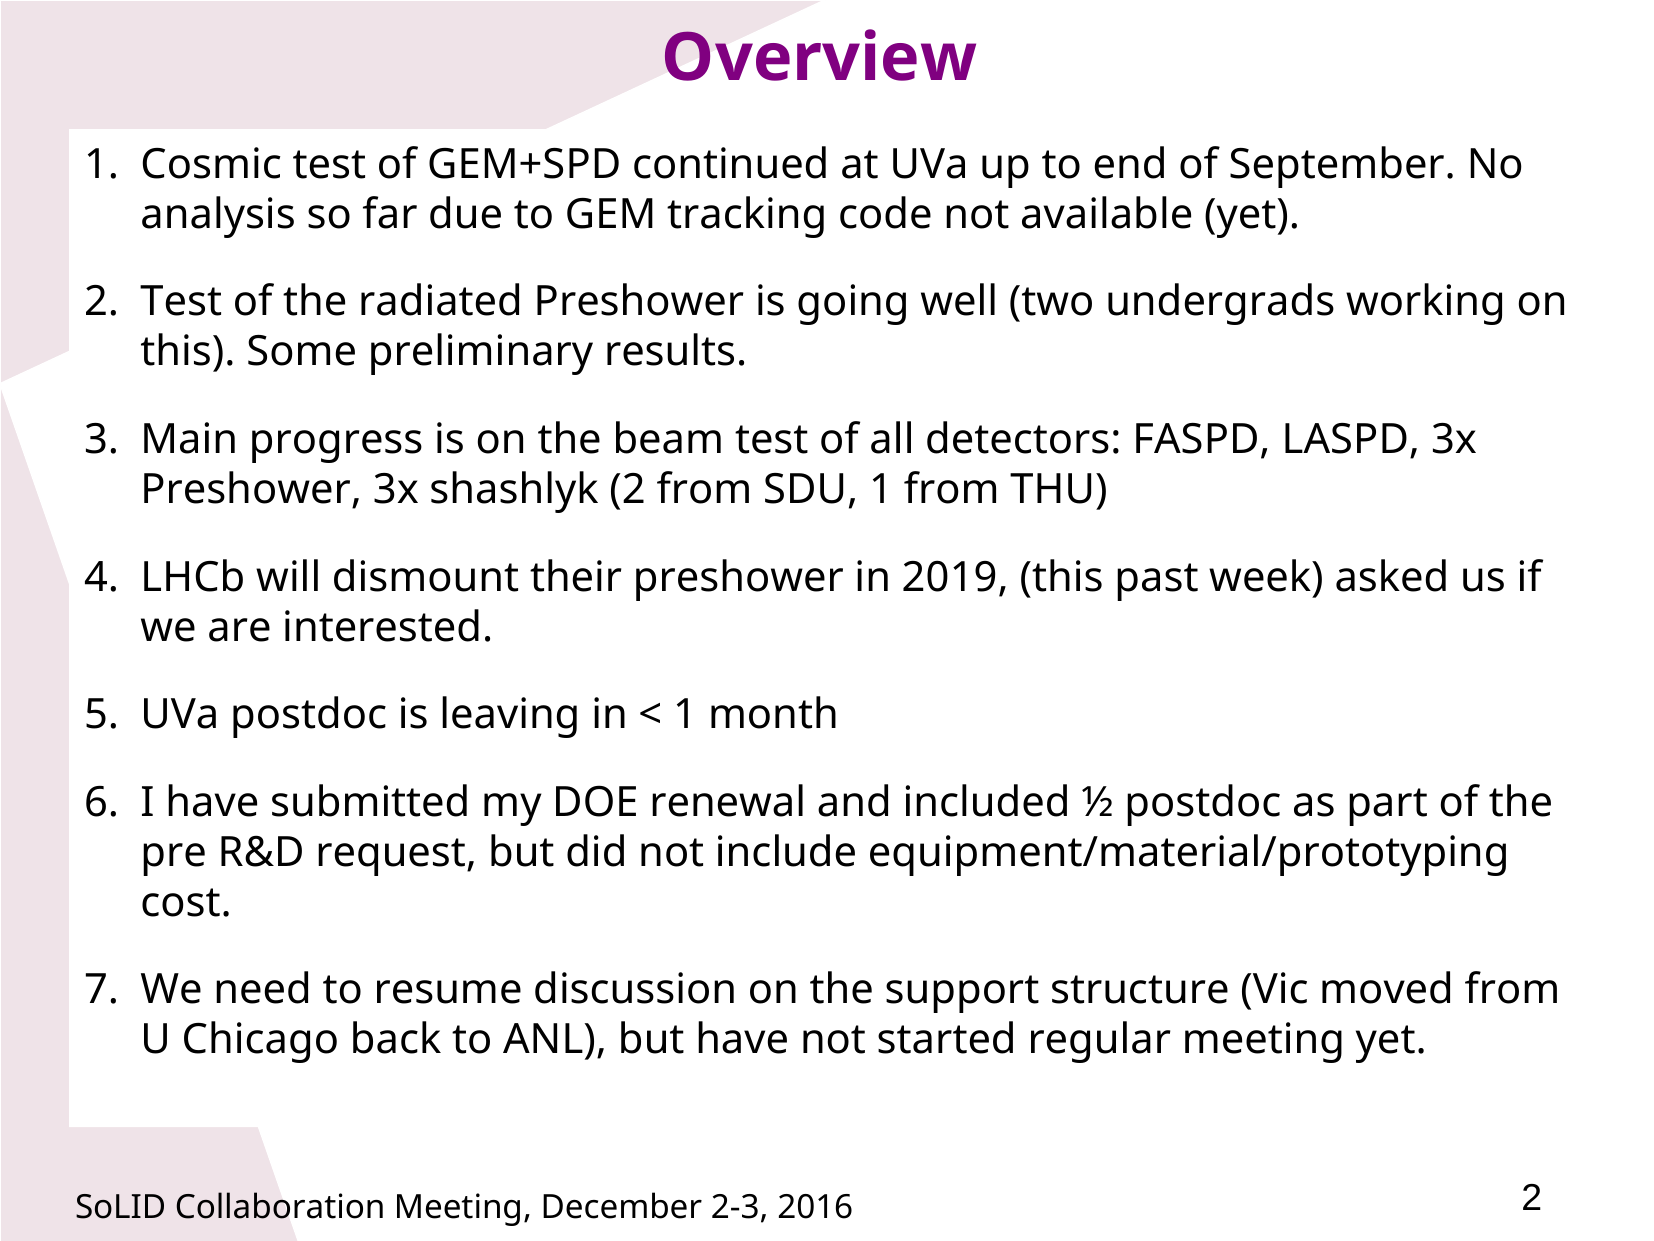

# Overview
Cosmic test of GEM+SPD continued at UVa up to end of September. No analysis so far due to GEM tracking code not available (yet).
Test of the radiated Preshower is going well (two undergrads working on this). Some preliminary results.
Main progress is on the beam test of all detectors: FASPD, LASPD, 3x Preshower, 3x shashlyk (2 from SDU, 1 from THU)
LHCb will dismount their preshower in 2019, (this past week) asked us if we are interested.
UVa postdoc is leaving in < 1 month
I have submitted my DOE renewal and included ½ postdoc as part of the pre R&D request, but did not include equipment/material/prototyping cost.
We need to resume discussion on the support structure (Vic moved from U Chicago back to ANL), but have not started regular meeting yet.
2